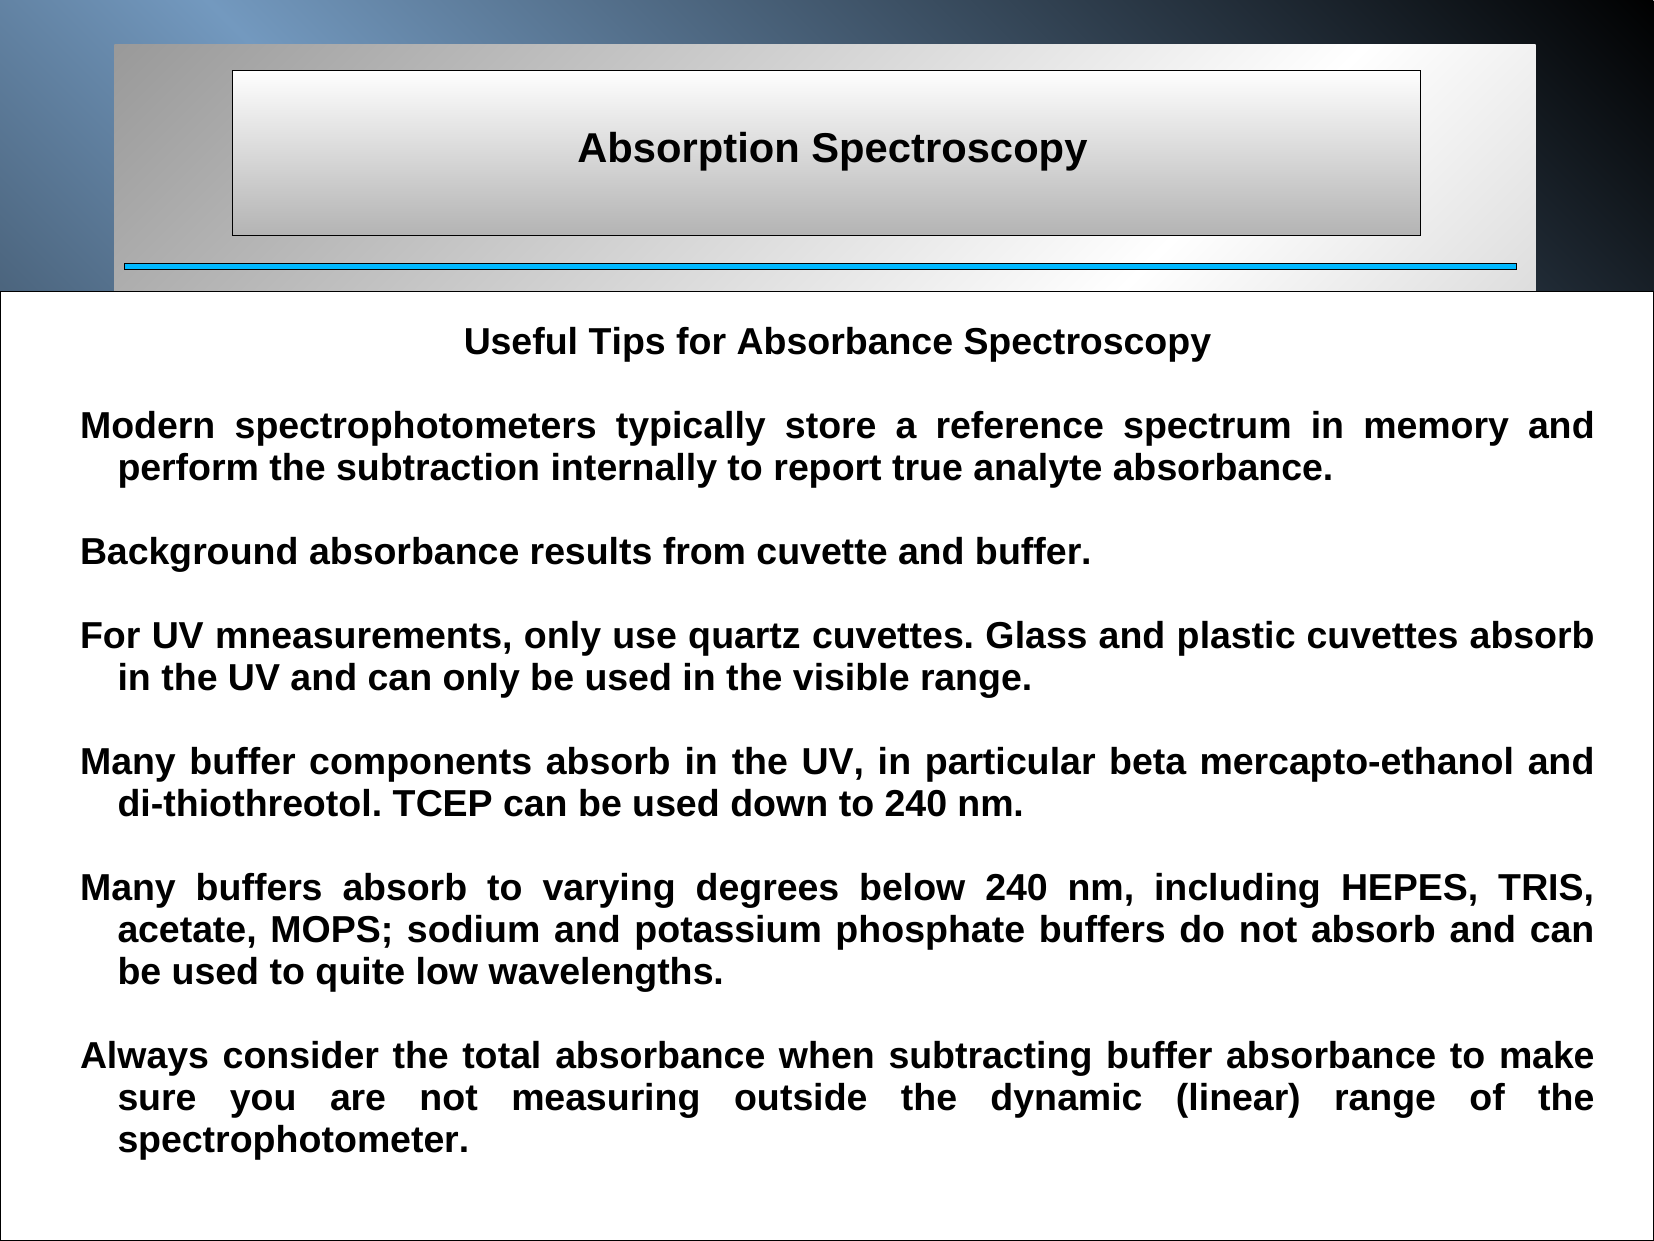

Absorption Spectroscopy
Useful Tips for Absorbance Spectroscopy
Modern spectrophotometers typically store a reference spectrum in memory and perform the subtraction internally to report true analyte absorbance.
Background absorbance results from cuvette and buffer.
For UV mneasurements, only use quartz cuvettes. Glass and plastic cuvettes absorb in the UV and can only be used in the visible range.
Many buffer components absorb in the UV, in particular beta mercapto-ethanol and di-thiothreotol. TCEP can be used down to 240 nm.
Many buffers absorb to varying degrees below 240 nm, including HEPES, TRIS, acetate, MOPS; sodium and potassium phosphate buffers do not absorb and can be used to quite low wavelengths.
Always consider the total absorbance when subtracting buffer absorbance to make sure you are not measuring outside the dynamic (linear) range of the spectrophotometer.